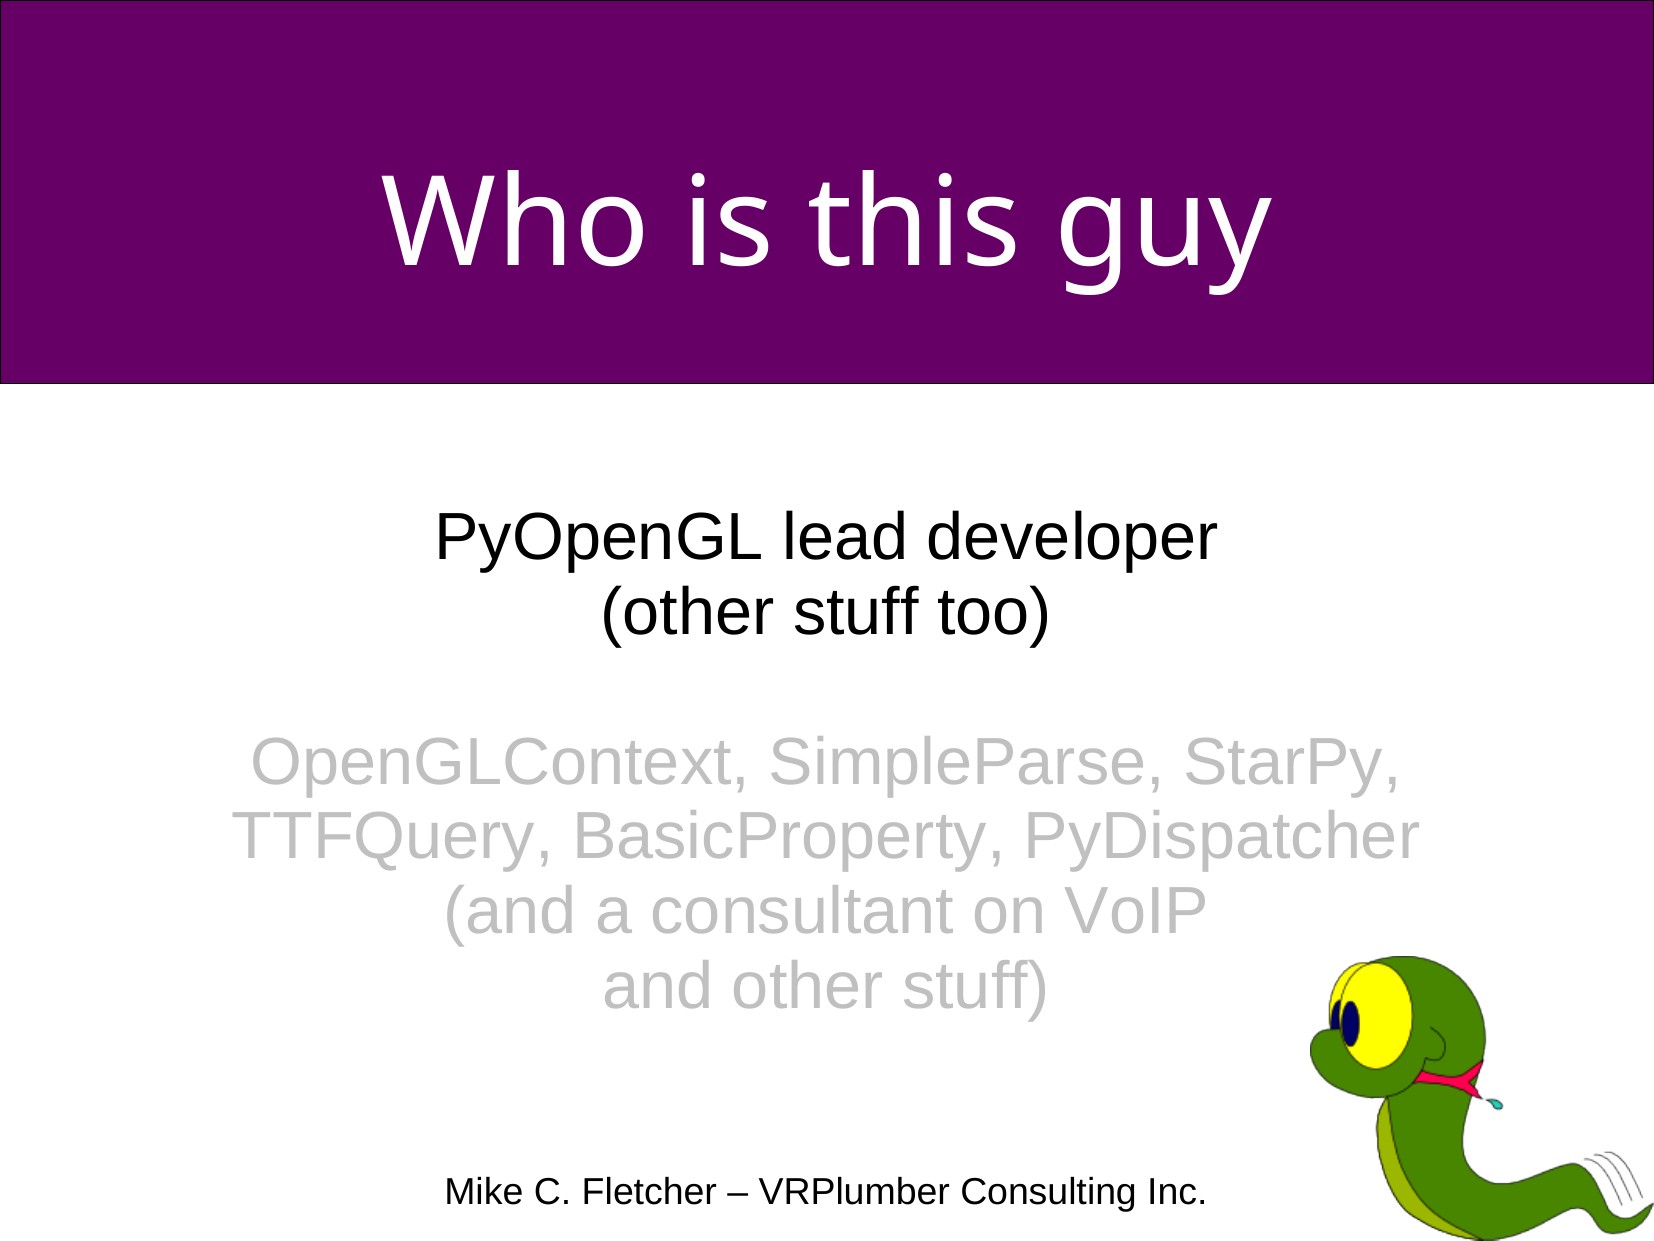

# Who is this guy
PyOpenGL lead developer
(other stuff too)
OpenGLContext, SimpleParse, StarPy, TTFQuery, BasicProperty, PyDispatcher
(and a consultant on VoIP
and other stuff)